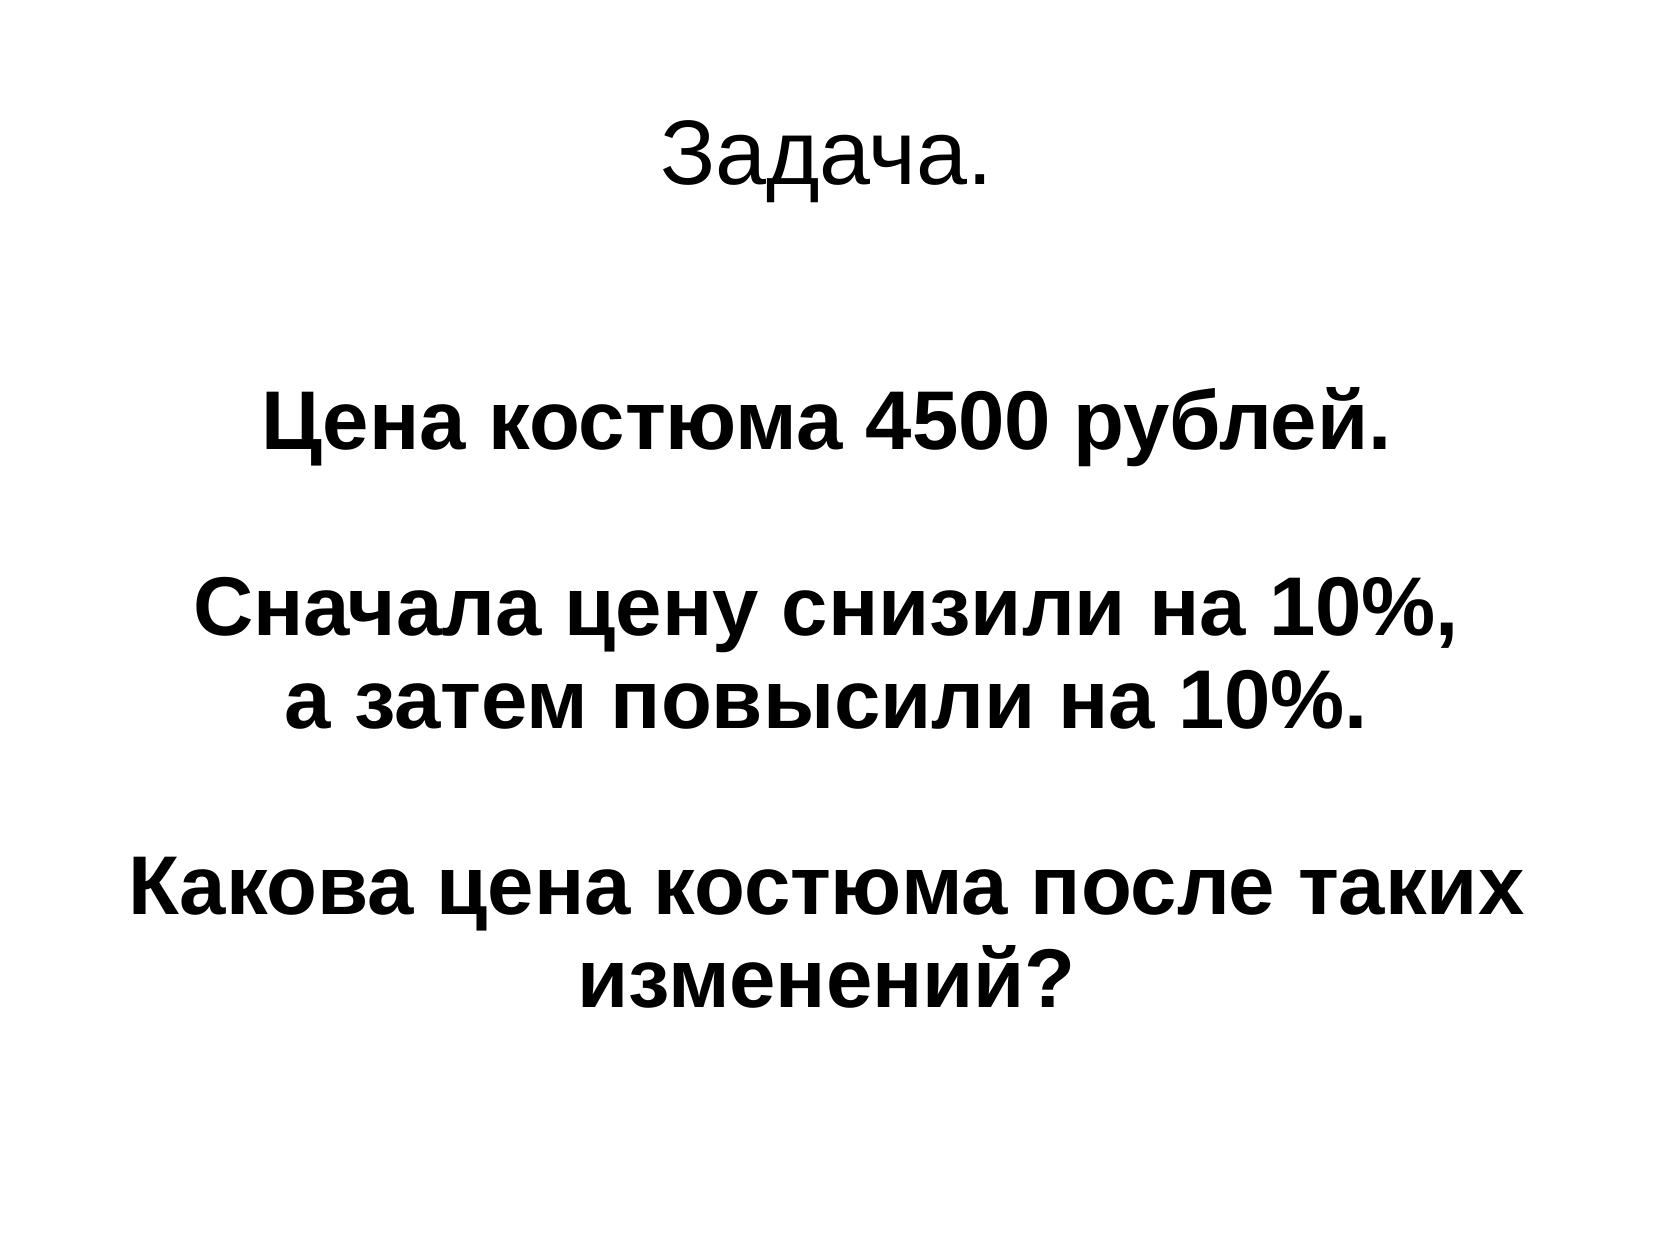

# Задача.
Цена костюма 4500 рублей.
Сначала цену снизили на 10%,
а затем повысили на 10%.
Какова цена костюма после таких изменений?